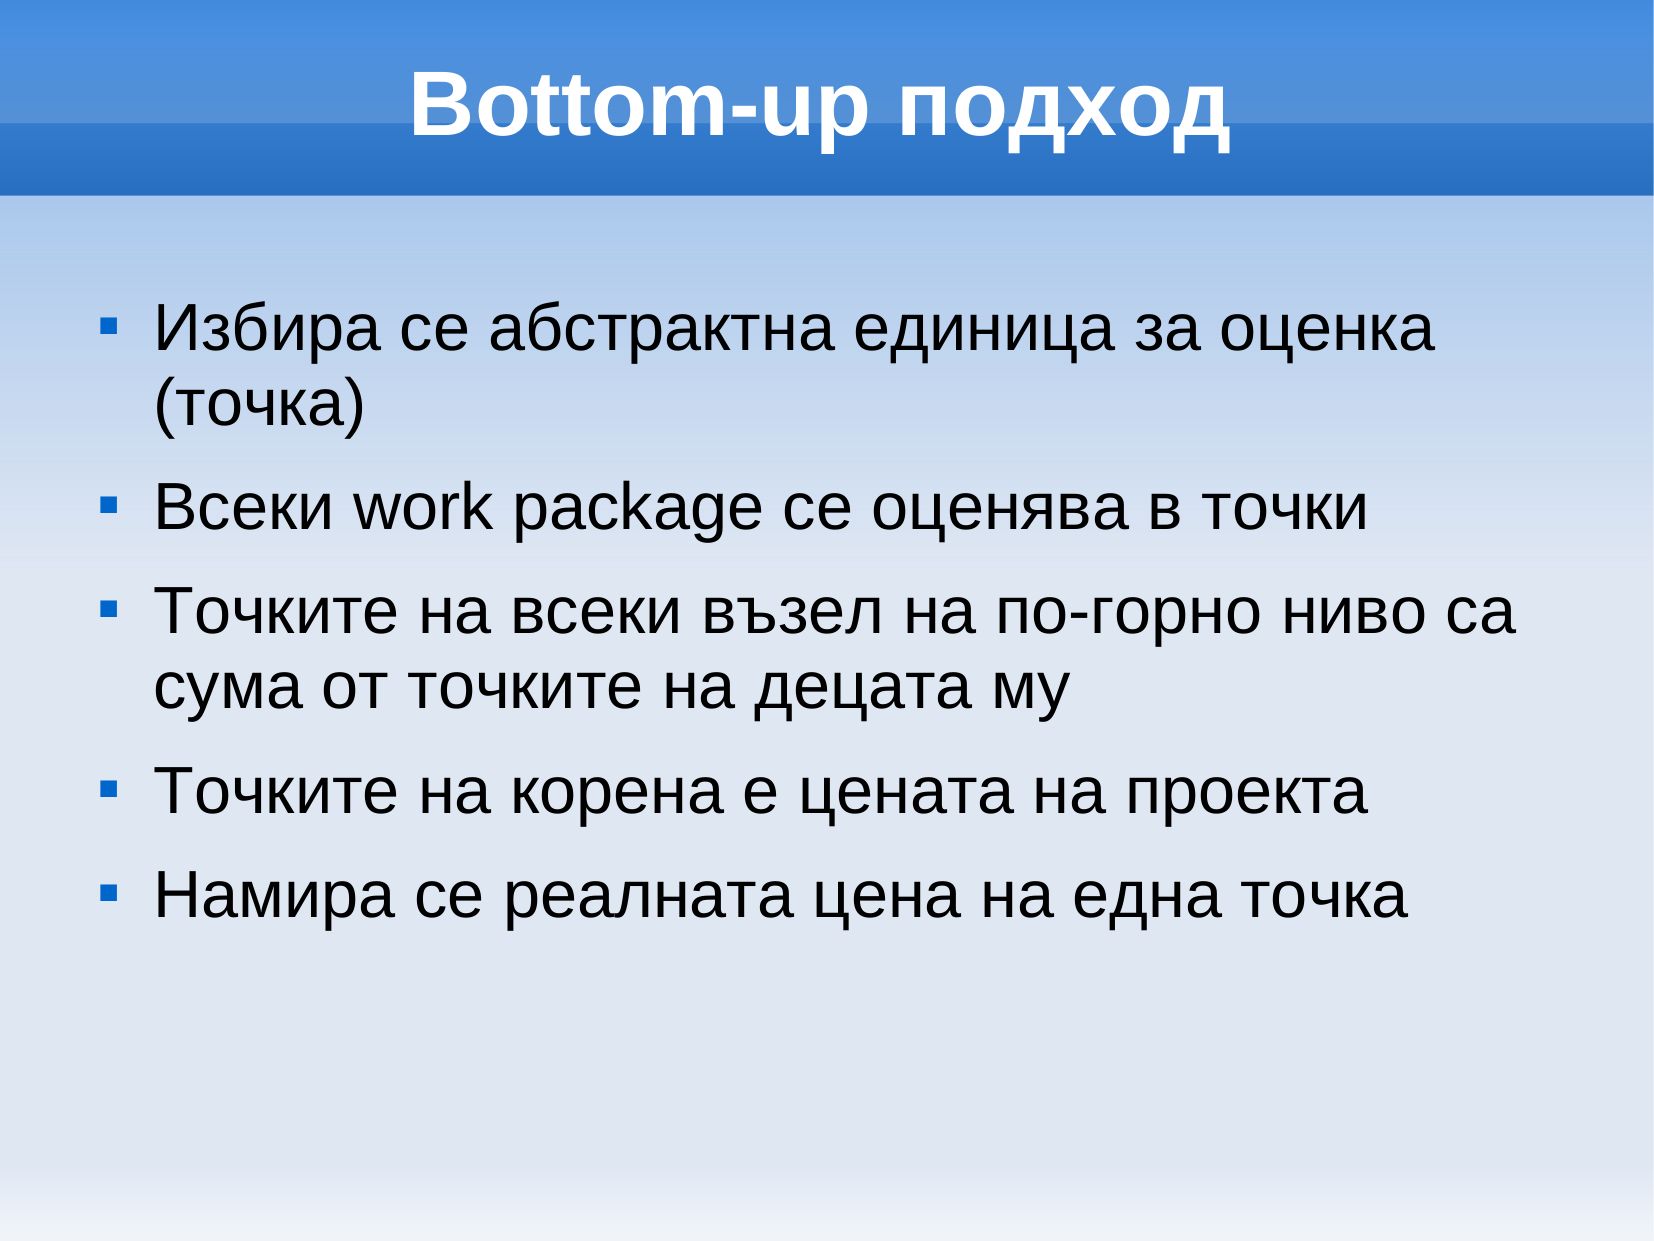

# Bottom-up подход
Избира се абстрактна единица за оценка (точка)
Всеки work package се оценява в точки
Точките на всеки възел на по-горно ниво са сума от точките на децата му
Точките на корена е цената на проекта
Намира се реалната цена на една точка